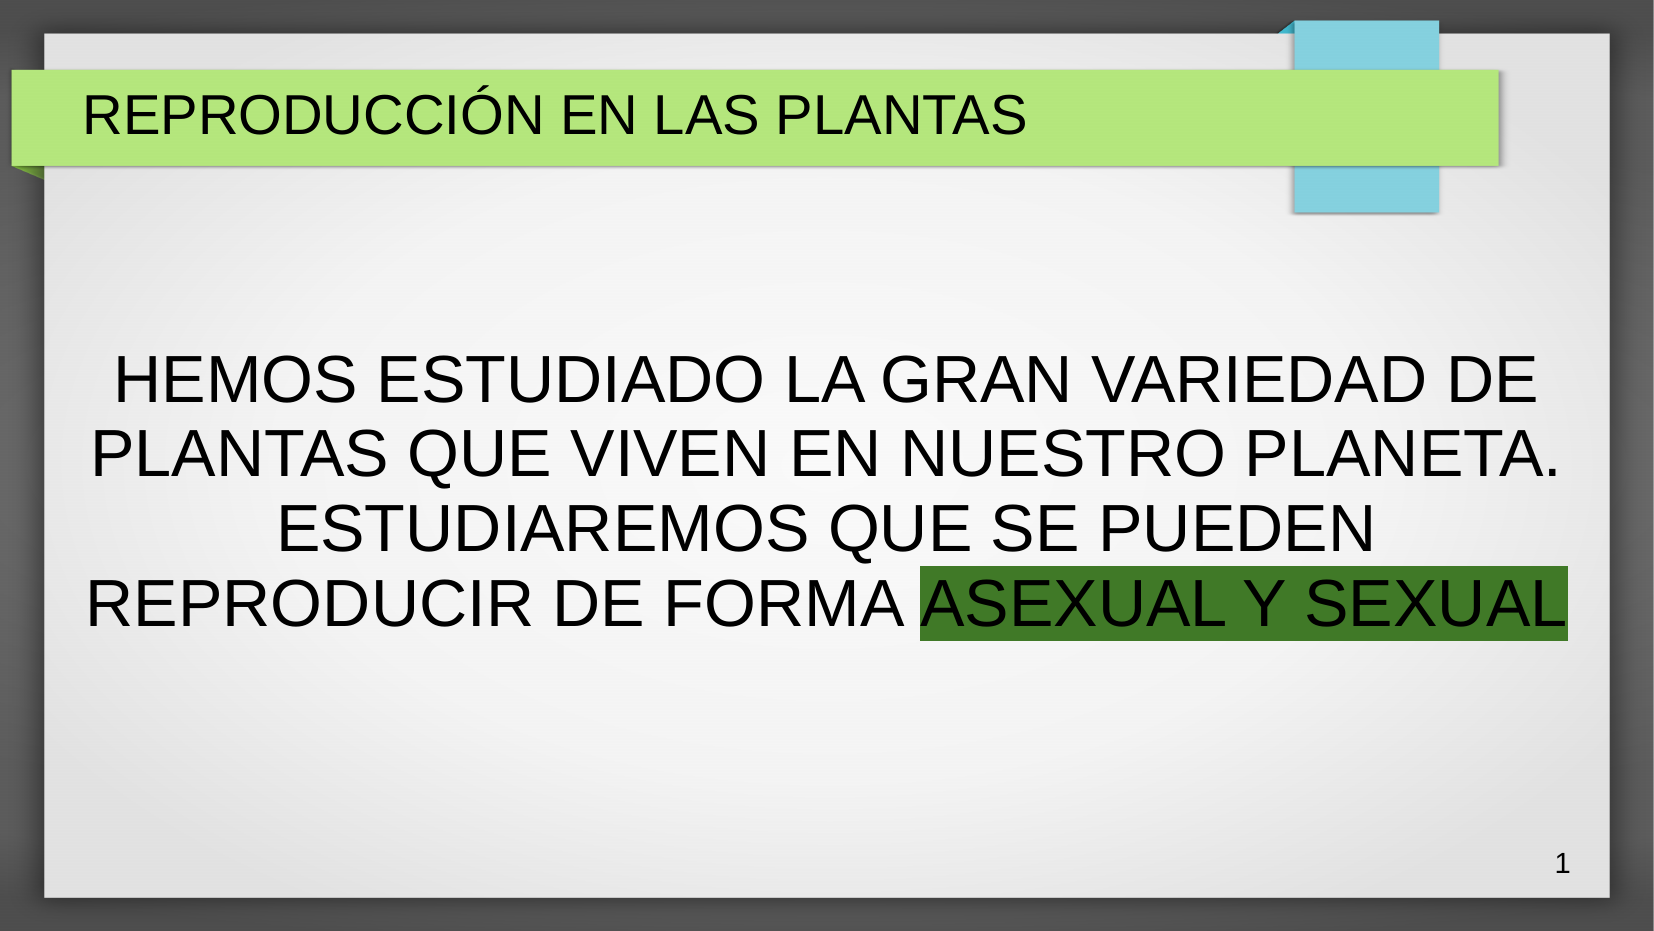

# REPRODUCCIÓN EN LAS PLANTAS
HEMOS ESTUDIADO LA GRAN VARIEDAD DE PLANTAS QUE VIVEN EN NUESTRO PLANETA. ESTUDIAREMOS QUE SE PUEDEN REPRODUCIR DE FORMA ASEXUAL Y SEXUAL
1